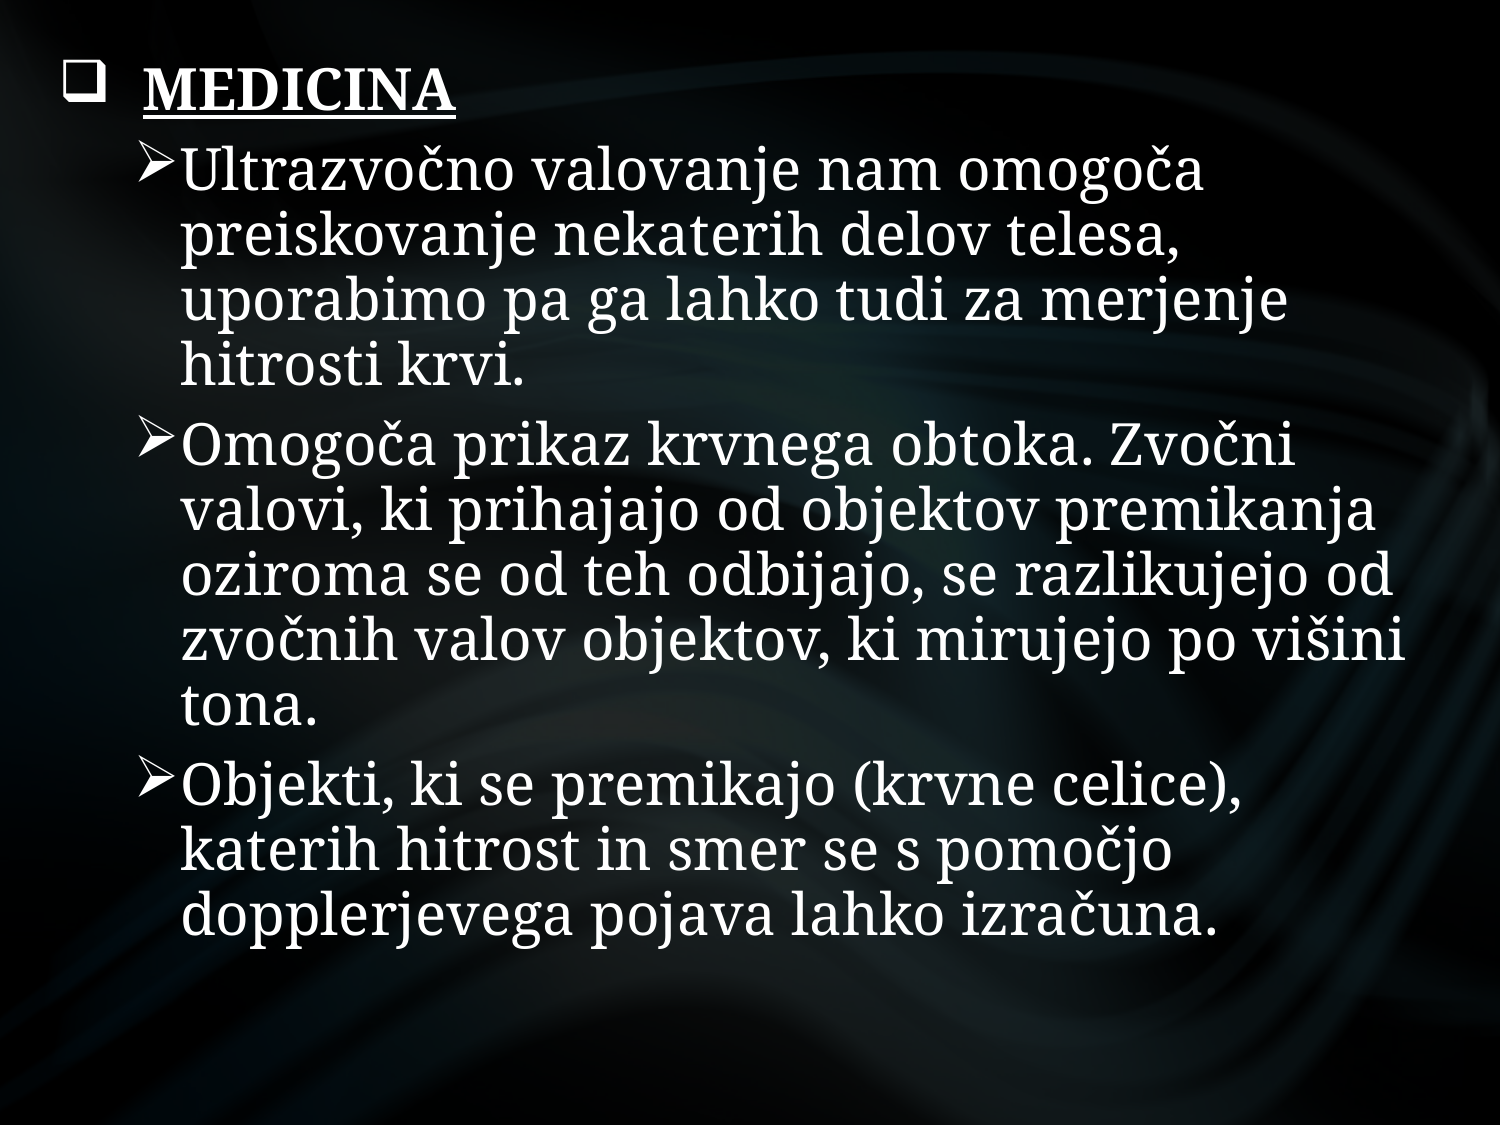

# MEDICINA
Ultrazvočno valovanje nam omogoča preiskovanje nekaterih delov telesa, uporabimo pa ga lahko tudi za merjenje hitrosti krvi.
Omogoča prikaz krvnega obtoka. Zvočni valovi, ki prihajajo od objektov premikanja oziroma se od teh odbijajo, se razlikujejo od zvočnih valov objektov, ki mirujejo po višini tona.
Objekti, ki se premikajo (krvne celice), katerih hitrost in smer se s pomočjo dopplerjevega pojava lahko izračuna.